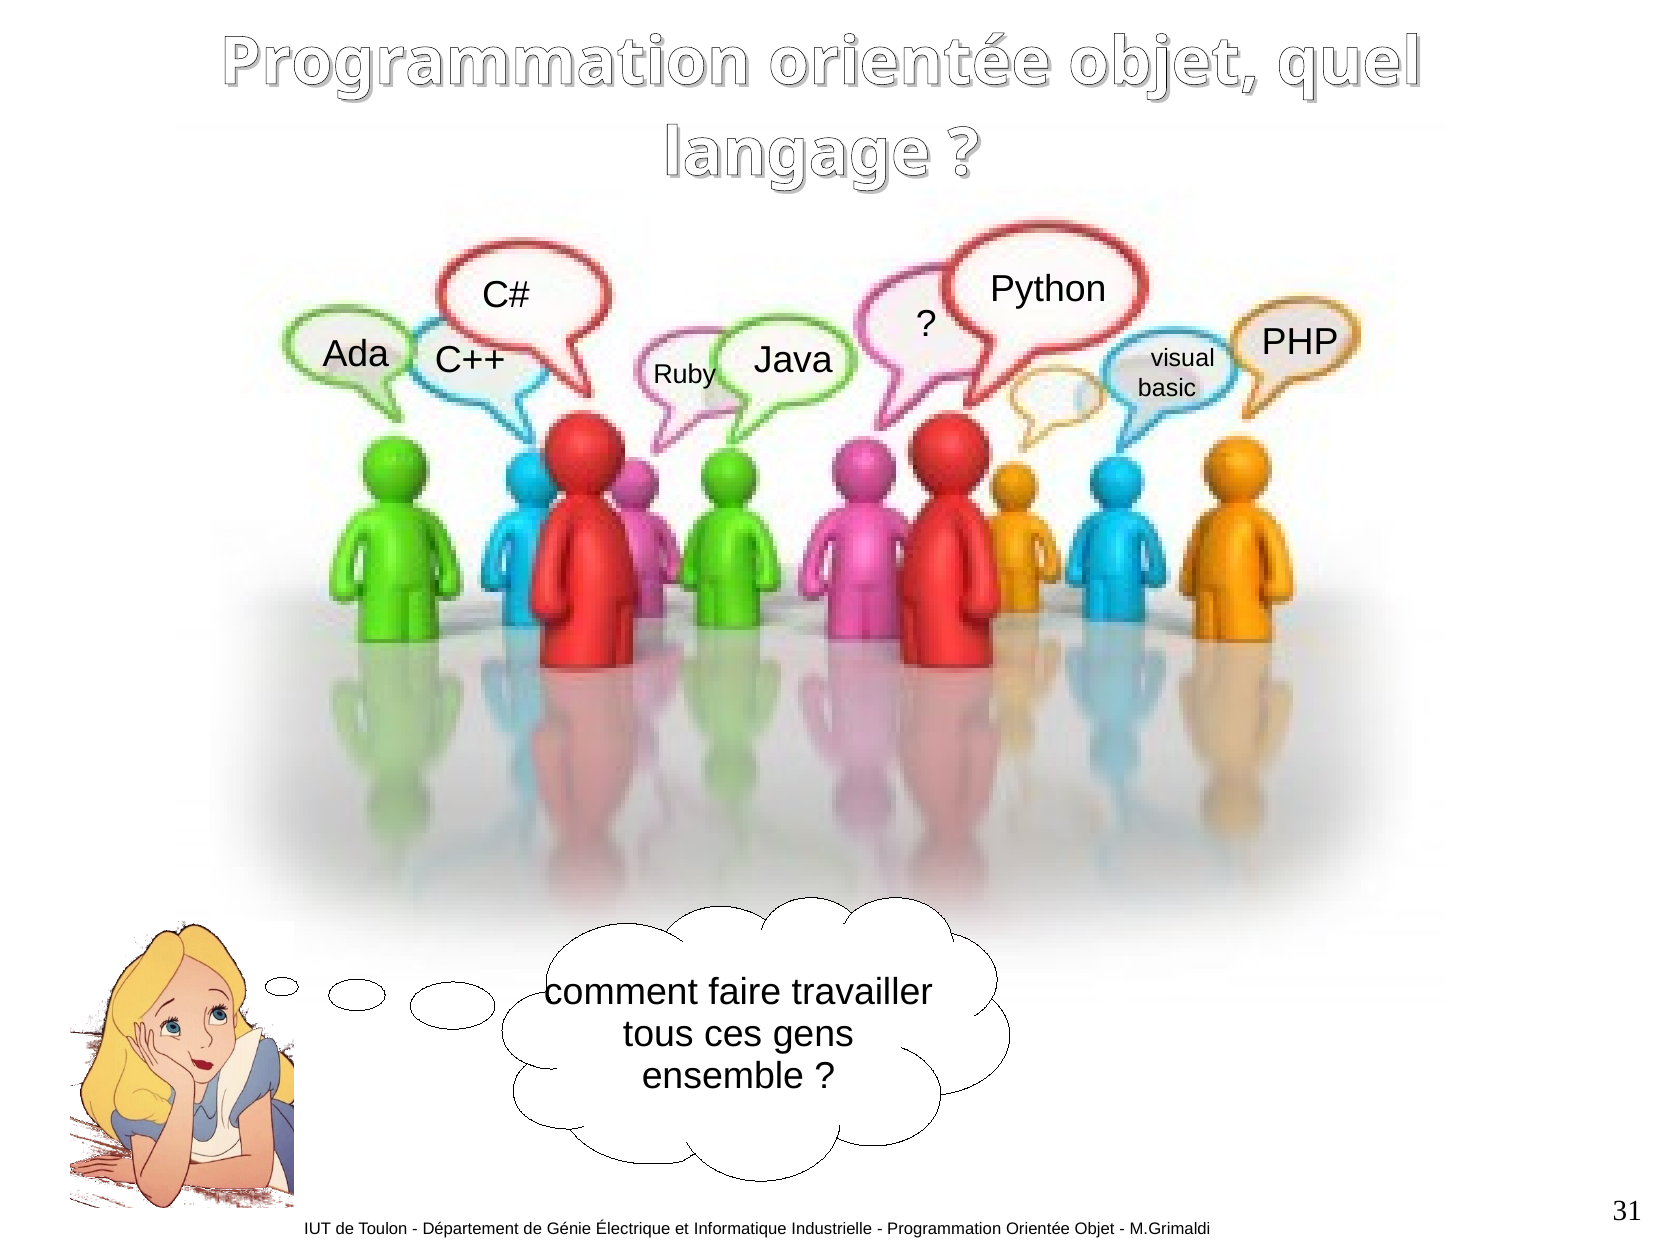

# Programmation orientée objet, quel langage ?
 Python
 C#
  ?
 PHP
 Ada
 visual
basic
 C++
 Java
 Ruby
comment faire travailler
tous ces gens
ensemble ?